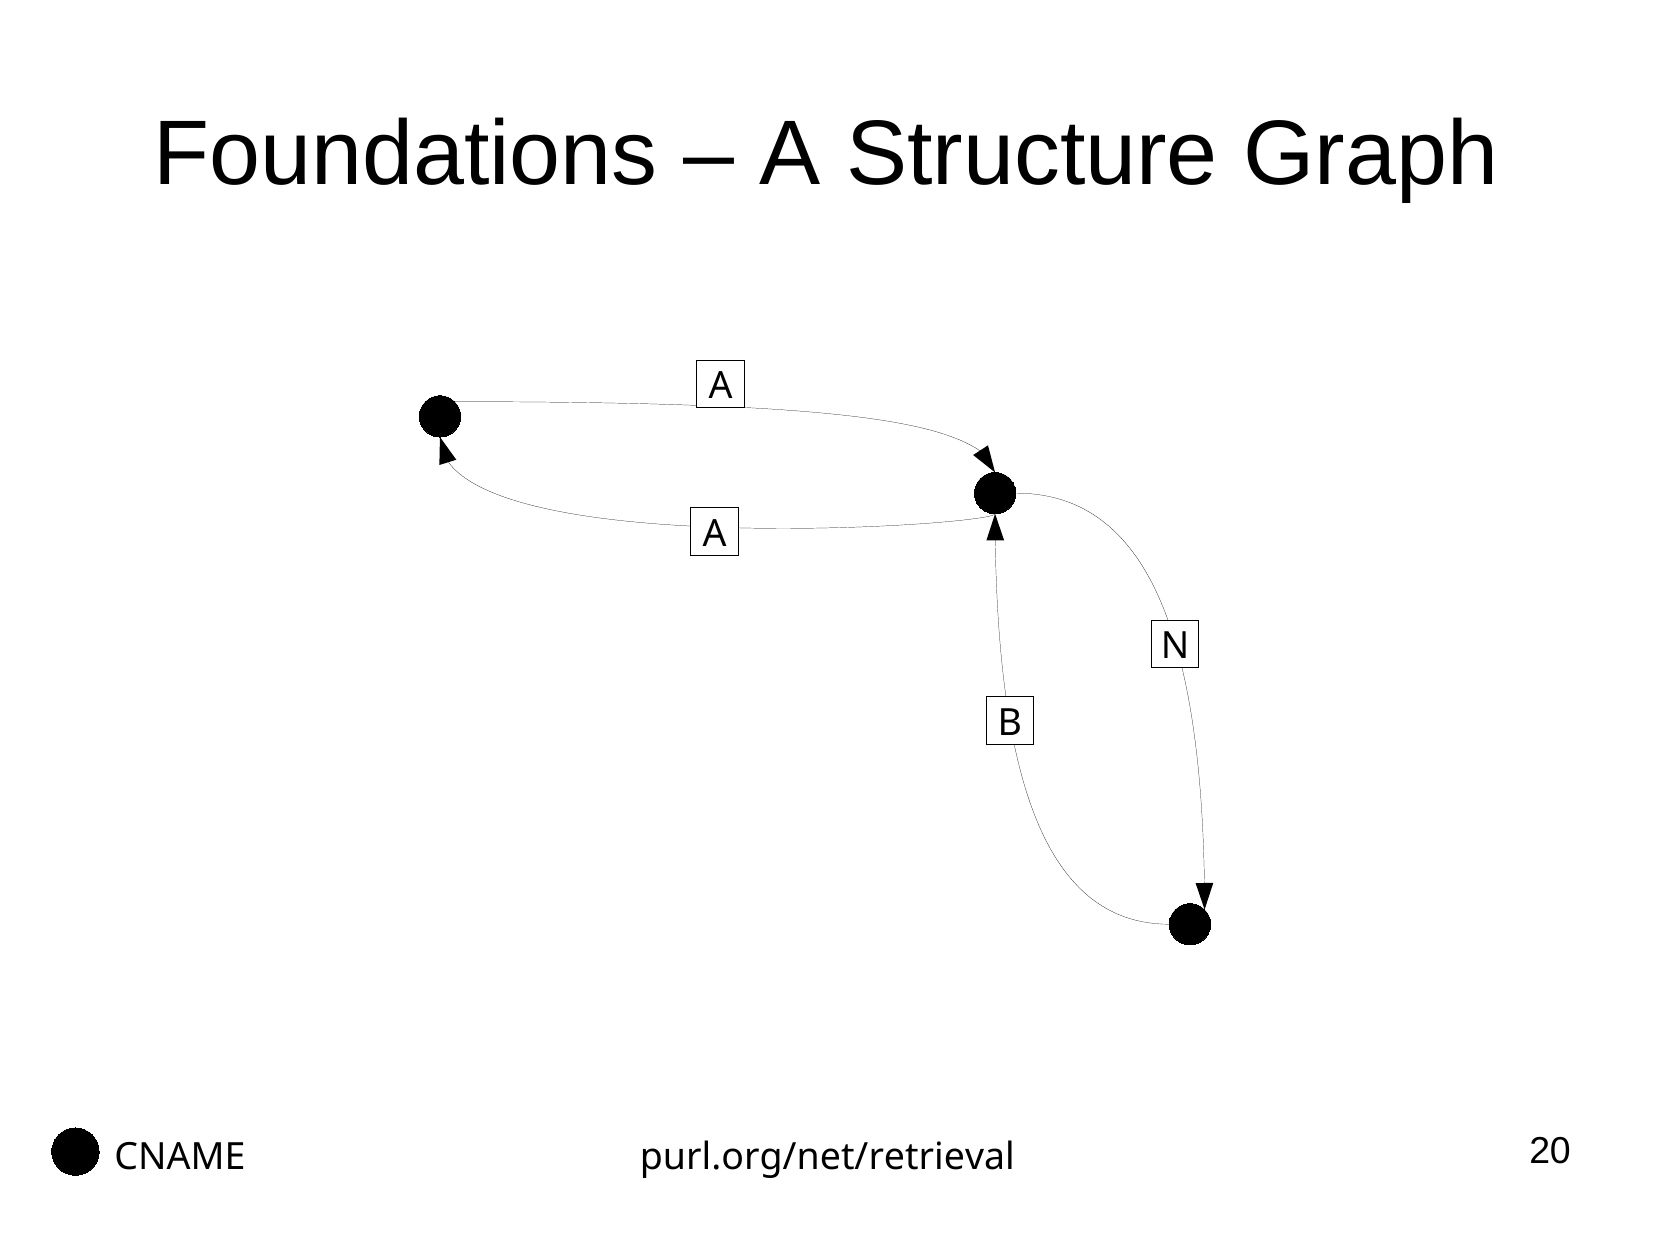

# Foundations – A Structure Graph
A
A
N
B
CNAME
purl.org/net/retrieval
20